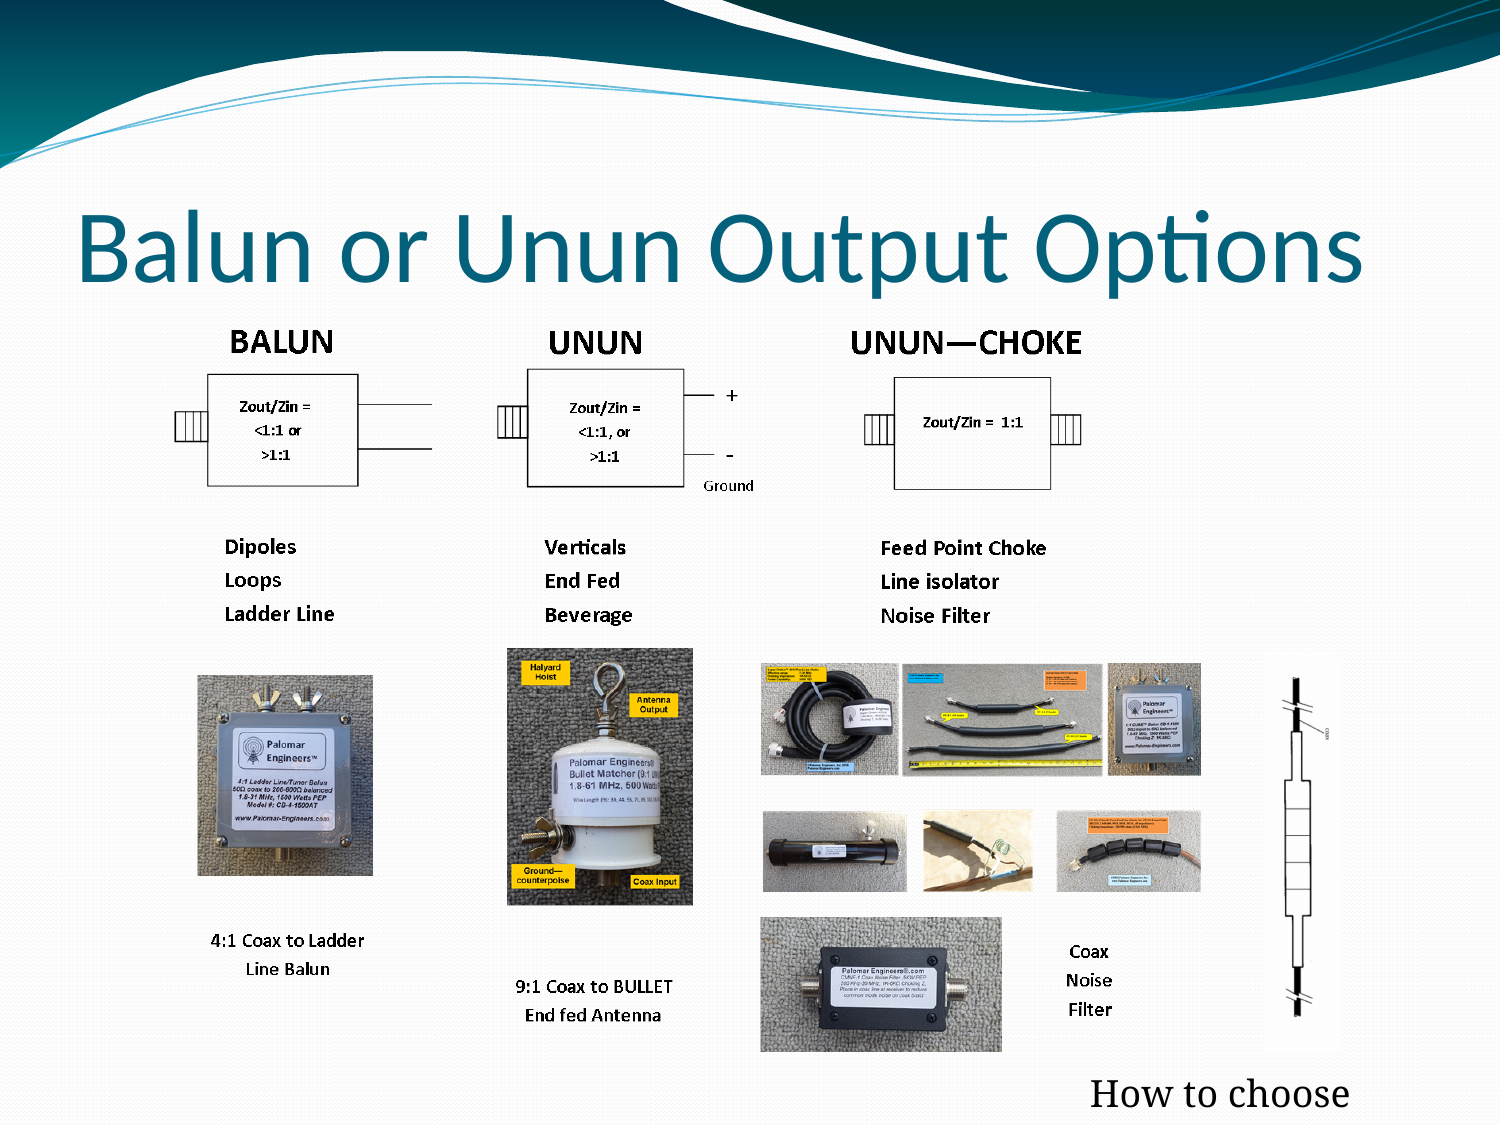

# Balun or Unun Output Options
How to choose